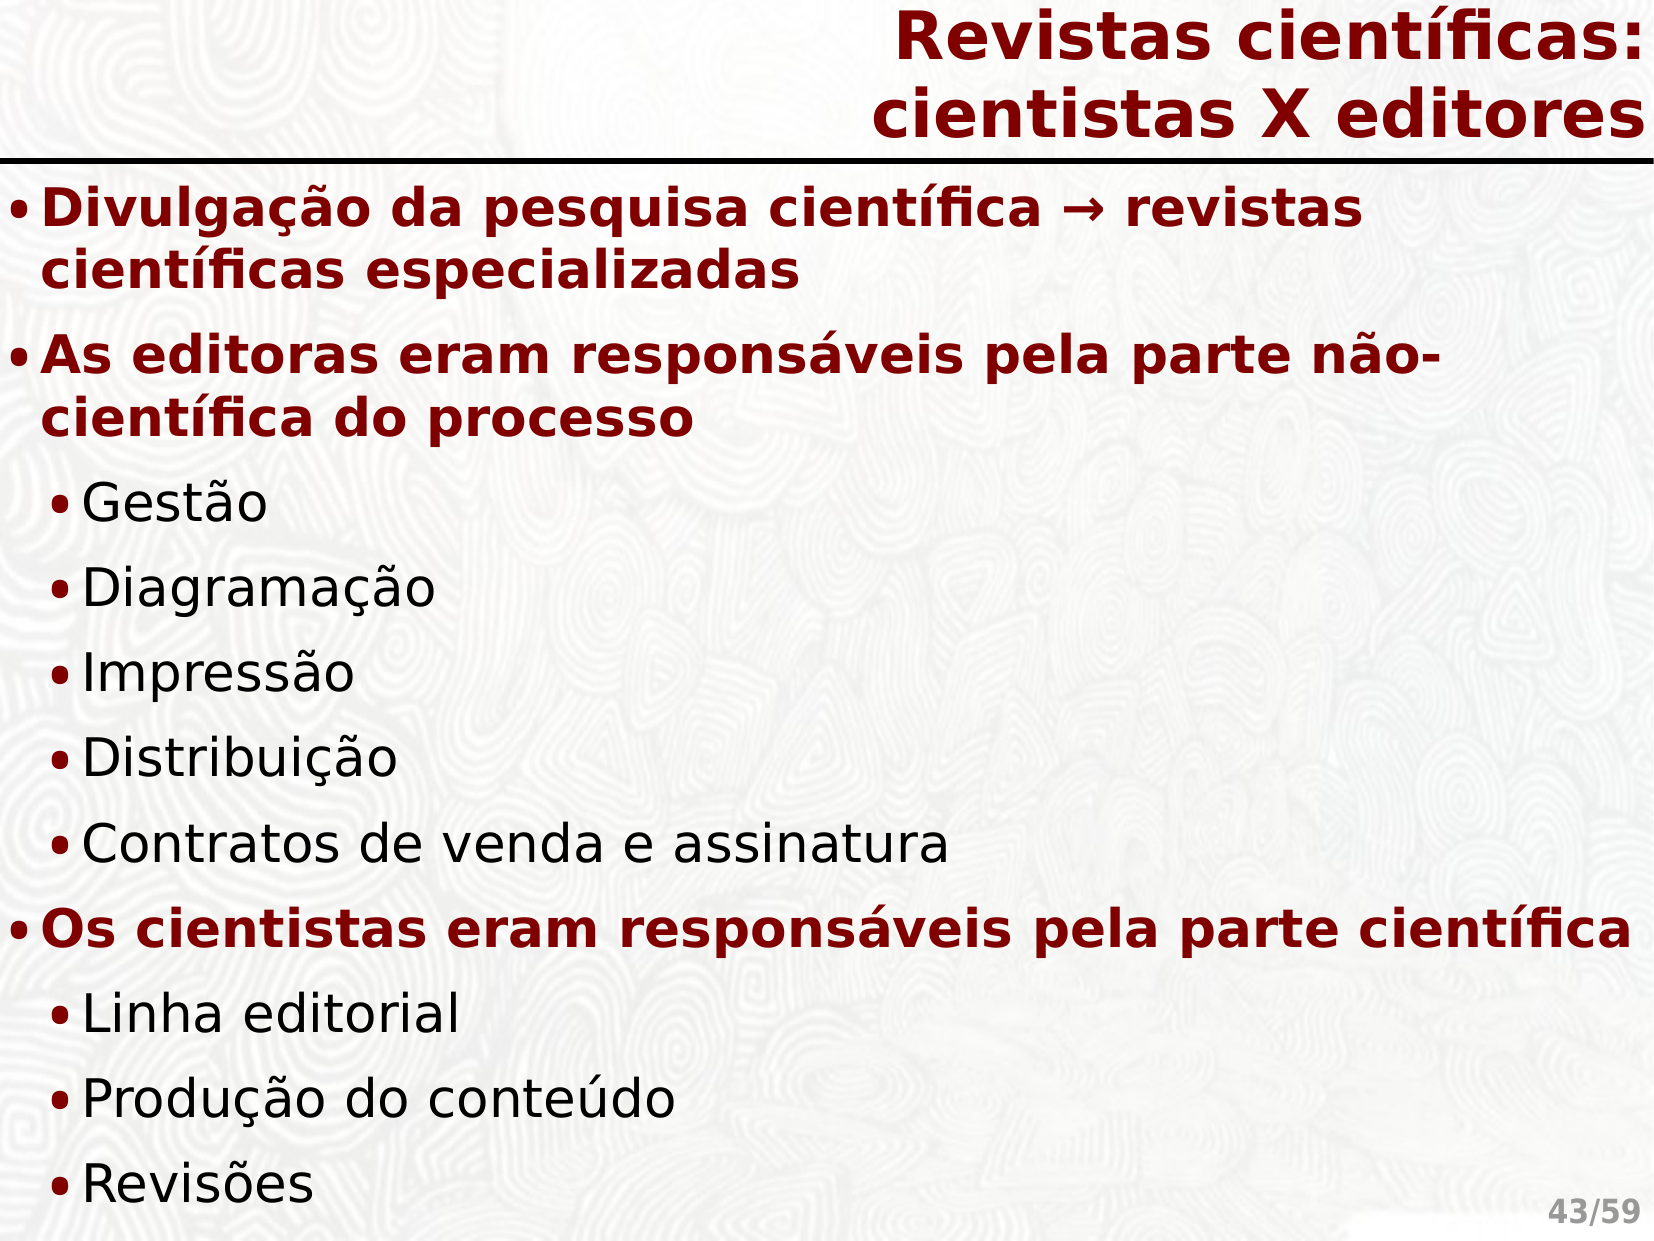

# Revistas científicas: cientistas X editores
Divulgação da pesquisa científica → revistas científicas especializadas
As editoras eram responsáveis pela parte não-científica do processo
Gestão
Diagramação
Impressão
Distribuição
Contratos de venda e assinatura
Os cientistas eram responsáveis pela parte científica
Linha editorial
Produção do conteúdo
Revisões
43